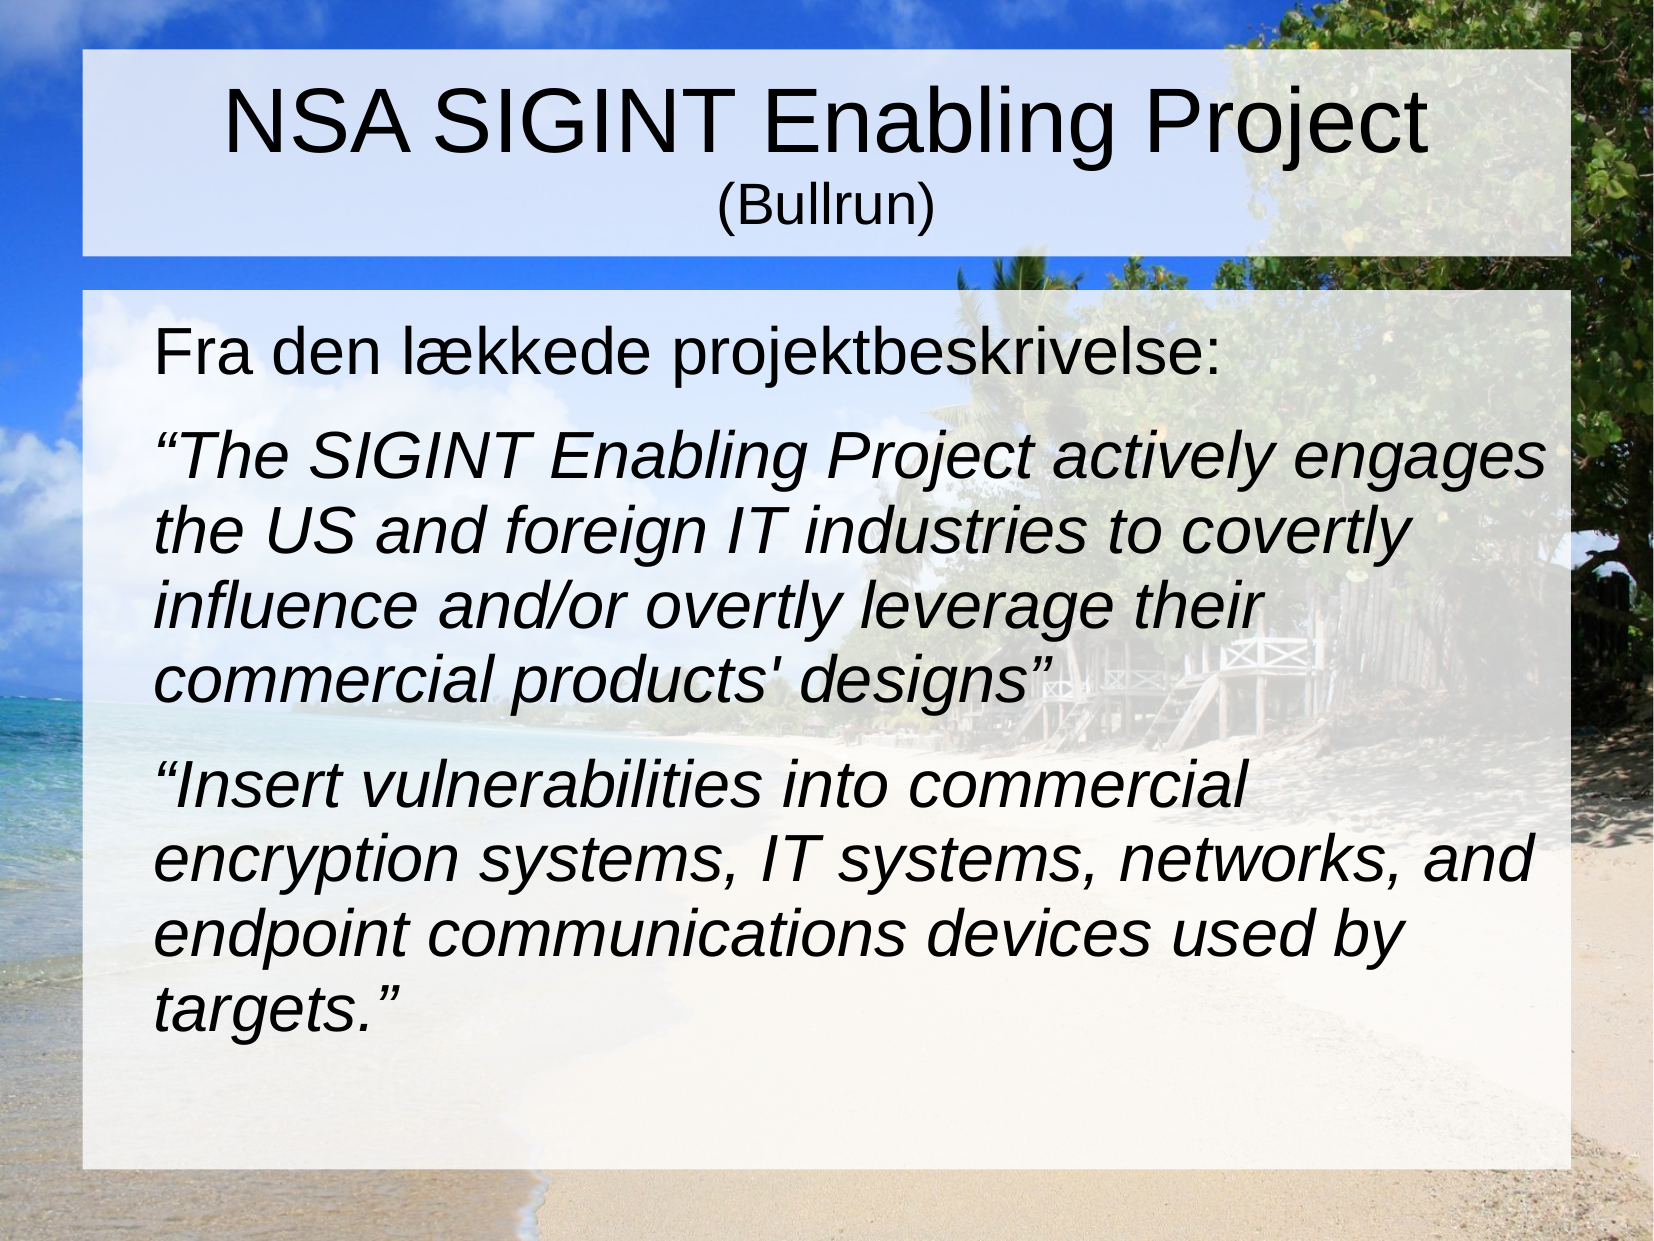

# NSA SIGINT Enabling Project (Bullrun)
Fra den lækkede projektbeskrivelse:
“The SIGINT Enabling Project actively engages the US and foreign IT industries to covertly influence and/or overtly leverage their commercial products' designs”
“Insert vulnerabilities into commercial encryption systems, IT systems, networks, and endpoint communications devices used by targets.”